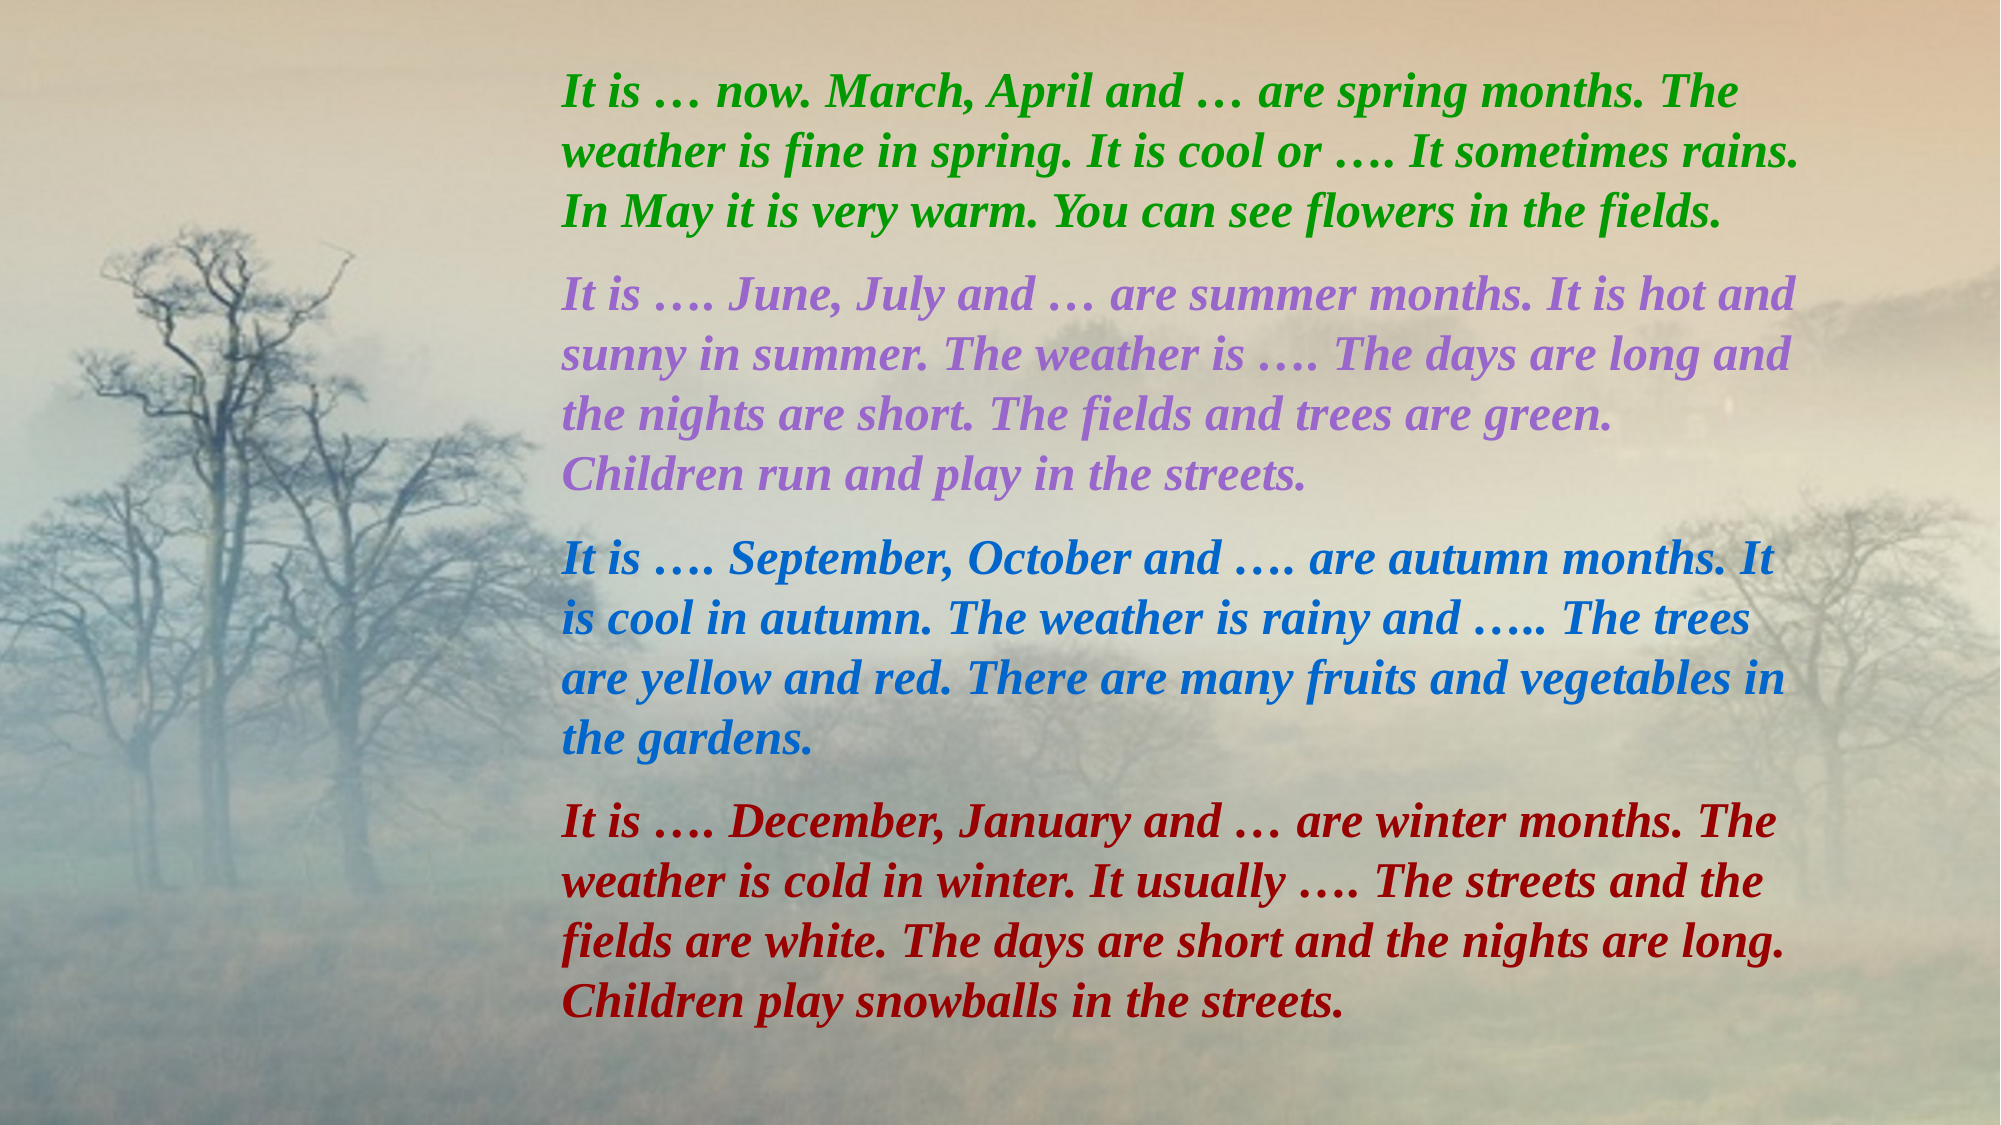

It is … now. March, April and … are spring months. The weather is fine in spring. It is cool or …. It sometimes rains. In May it is very warm. You can see flowers in the fields.
It is …. June, July and … are summer months. It is hot and sunny in summer. The weather is …. The days are long and the nights are short. The fields and trees are green. Children run and play in the streets.
It is …. September, October and …. are autumn months. It is cool in autumn. The weather is rainy and ….. The trees are yellow and red. There are many fruits and vegetables in the gardens.
It is …. December, January and … are winter months. The weather is cold in winter. It usually …. The streets and the fields are white. The days are short and the nights are long. Children play snowballs in the streets.